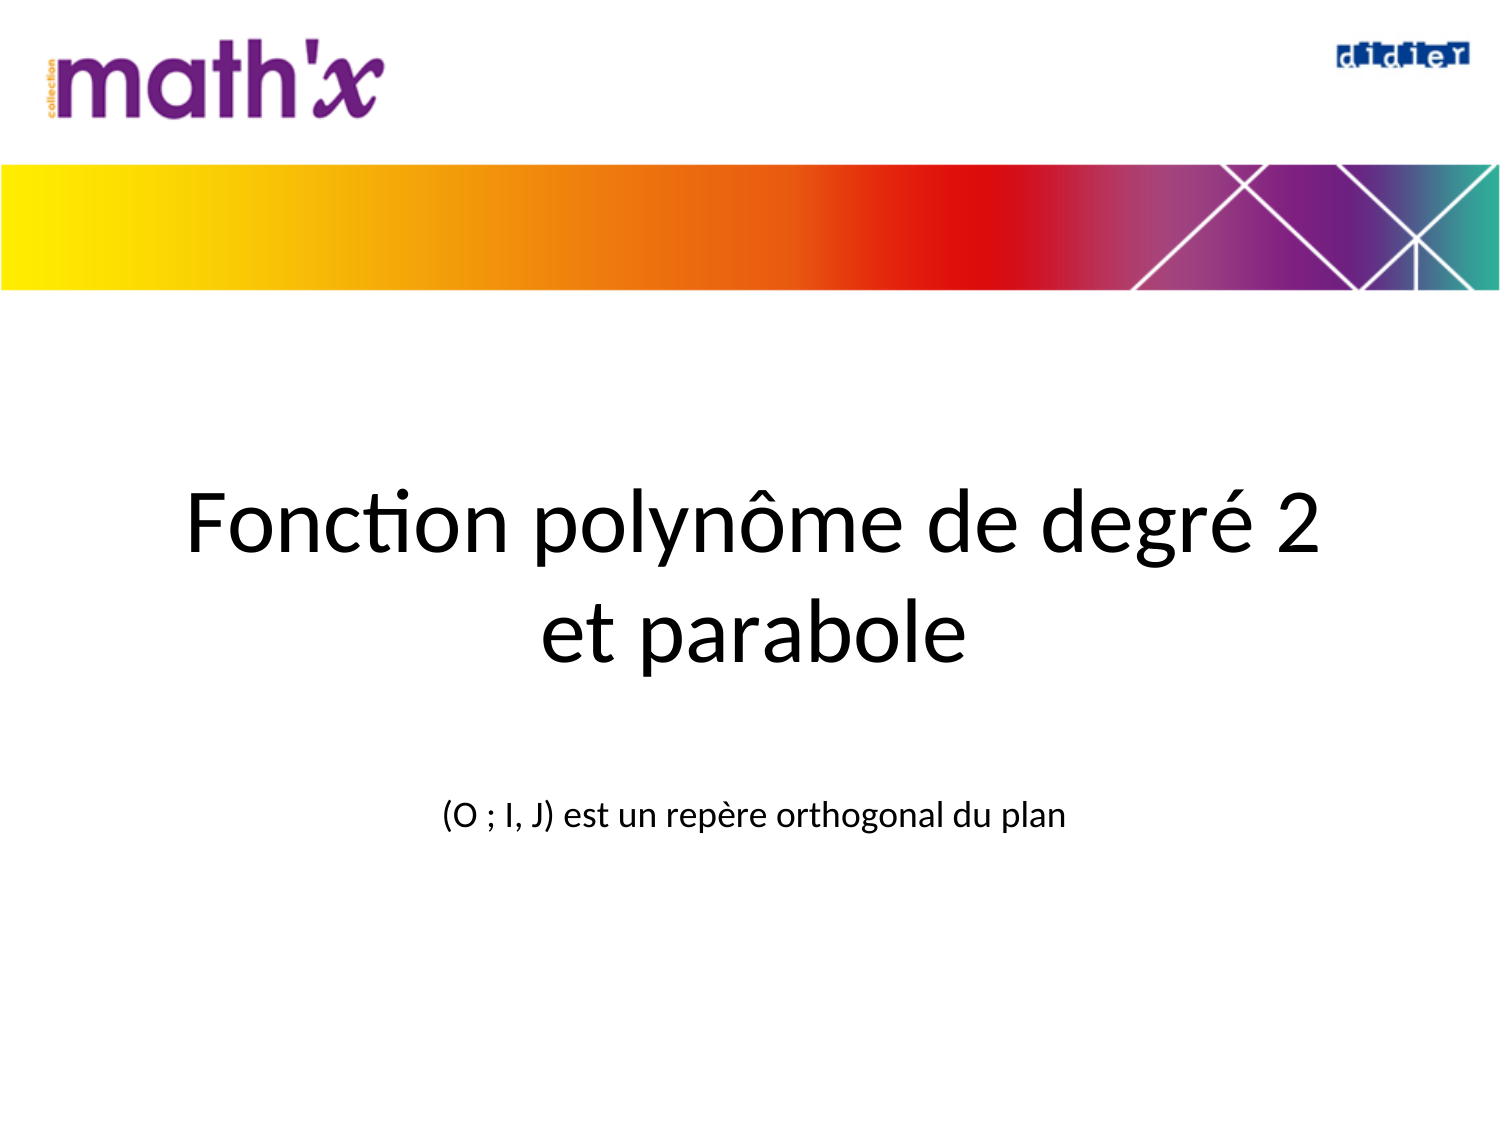

# Fonction polynôme de degré 2 et parabole (O ; I, J) est un repère orthogonal du plan